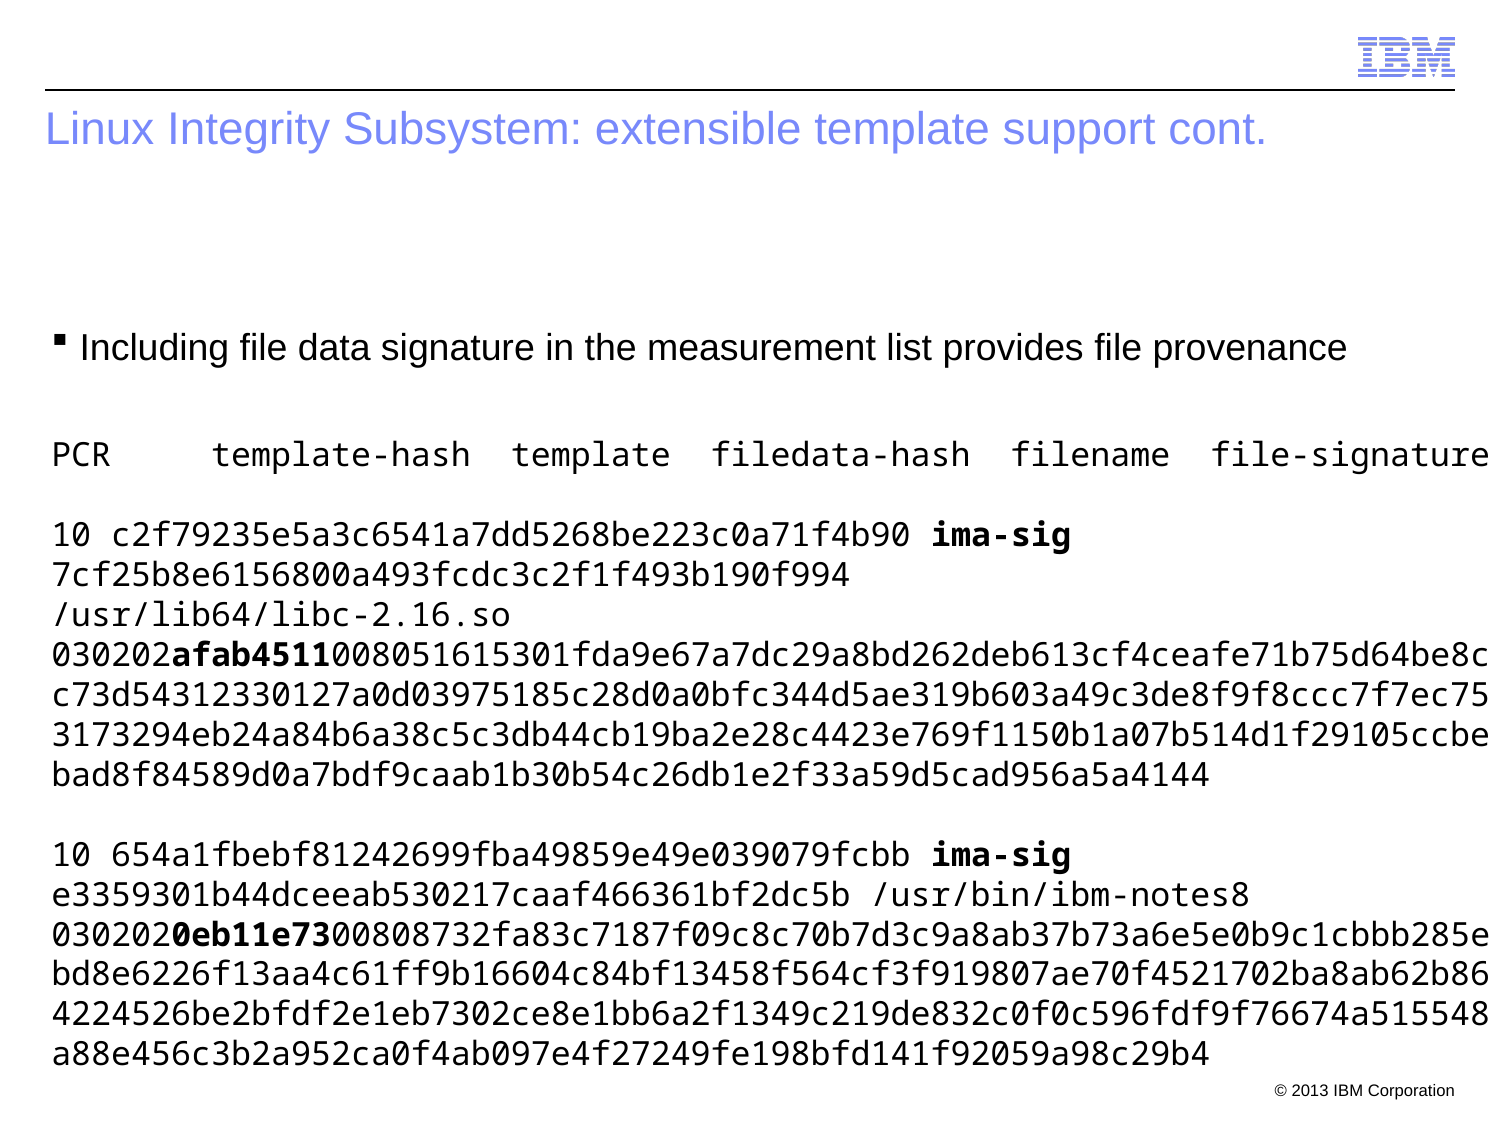

# Linux Integrity Subsystem: extensible template support cont.
Including file data signature in the measurement list provides file provenance
PCR template-hash template filedata-hash filename file-signature
10 c2f79235e5a3c6541a7dd5268be223c0a71f4b90 ima-sig 7cf25b8e6156800a493fcdc3c2f1f493b190f994
/usr/lib64/libc-2.16.so 030202afab4511008051615301fda9e67a7dc29a8bd262deb613cf4ceafe71b75d64be8cc73d54312330127a0d03975185c28d0a0bfc344d5ae319b603a49c3de8f9f8ccc7f7ec753173294eb24a84b6a38c5c3db44cb19ba2e28c4423e769f1150b1a07b514d1f29105ccbebad8f84589d0a7bdf9caab1b30b54c26db1e2f33a59d5cad956a5a4144
10 654a1fbebf81242699fba49859e49e039079fcbb ima-sig e3359301b44dceeab530217caaf466361bf2dc5b /usr/bin/ibm-notes8 0302020eb11e7300808732fa83c7187f09c8c70b7d3c9a8ab37b73a6e5e0b9c1cbbb285ebd8e6226f13aa4c61ff9b16604c84bf13458f564cf3f919807ae70f4521702ba8ab62b864224526be2bfdf2e1eb7302ce8e1bb6a2f1349c219de832c0f0c596fdf9f76674a515548a88e456c3b2a952ca0f4ab097e4f27249fe198bfd141f92059a98c29b4